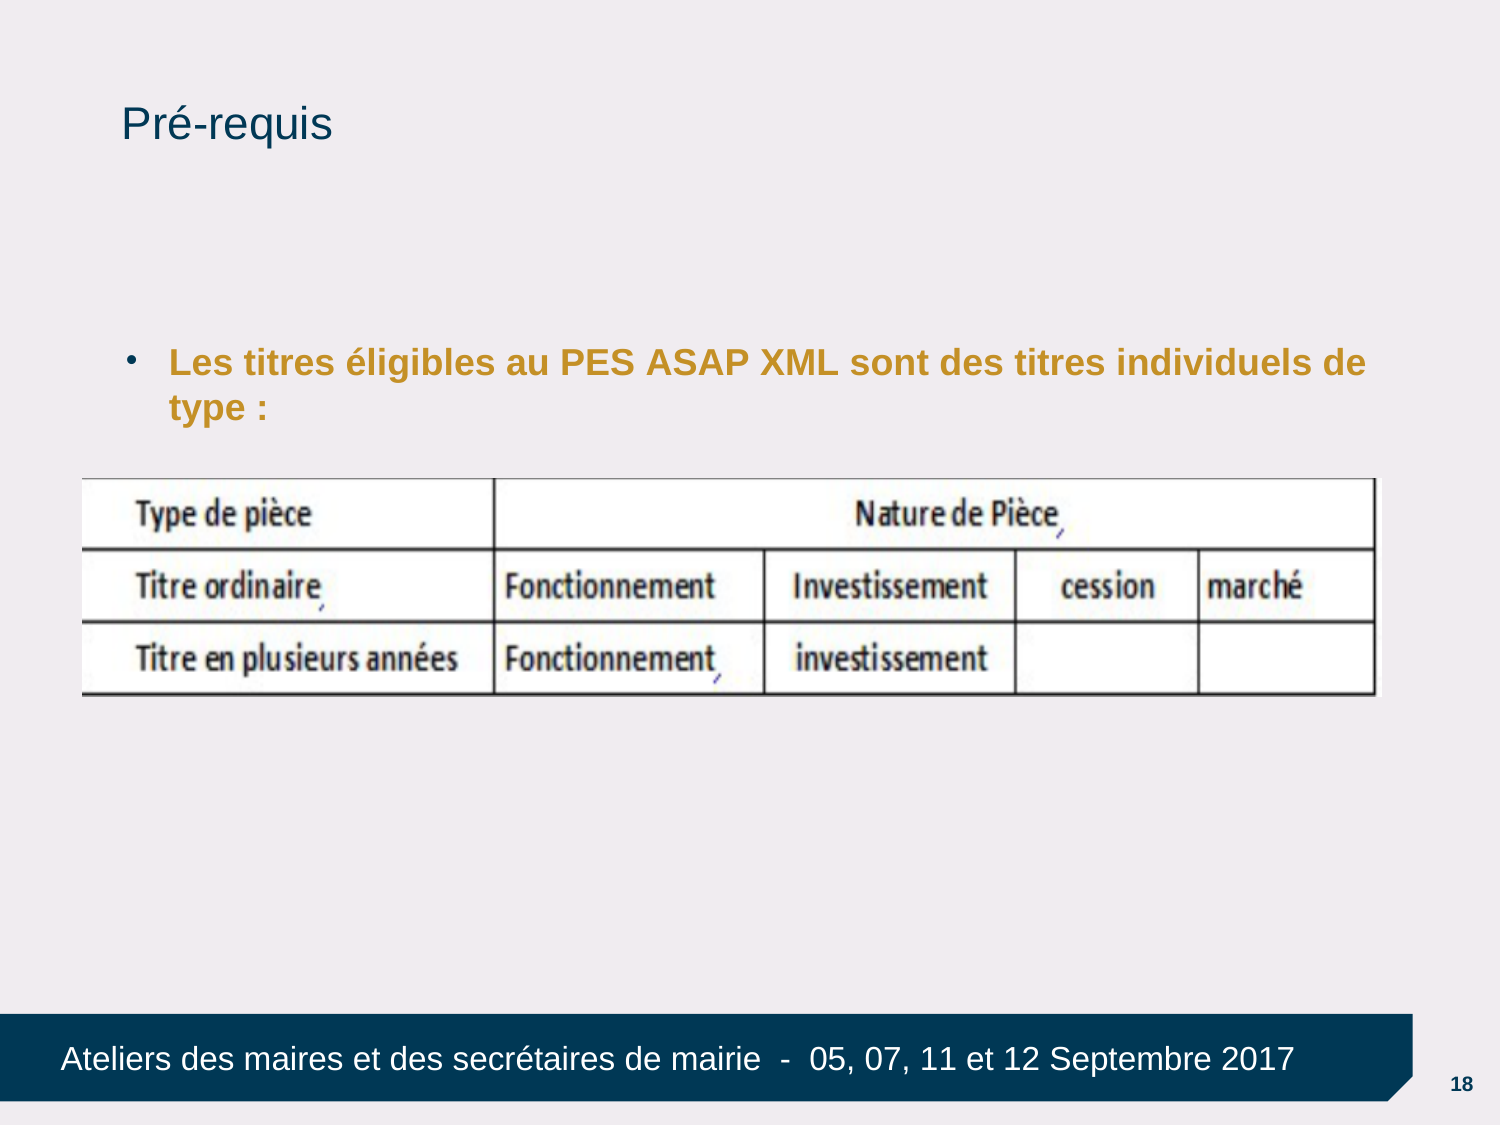

# Pré-requis
Les titres éligibles au PES ASAP XML sont des titres individuels de type :